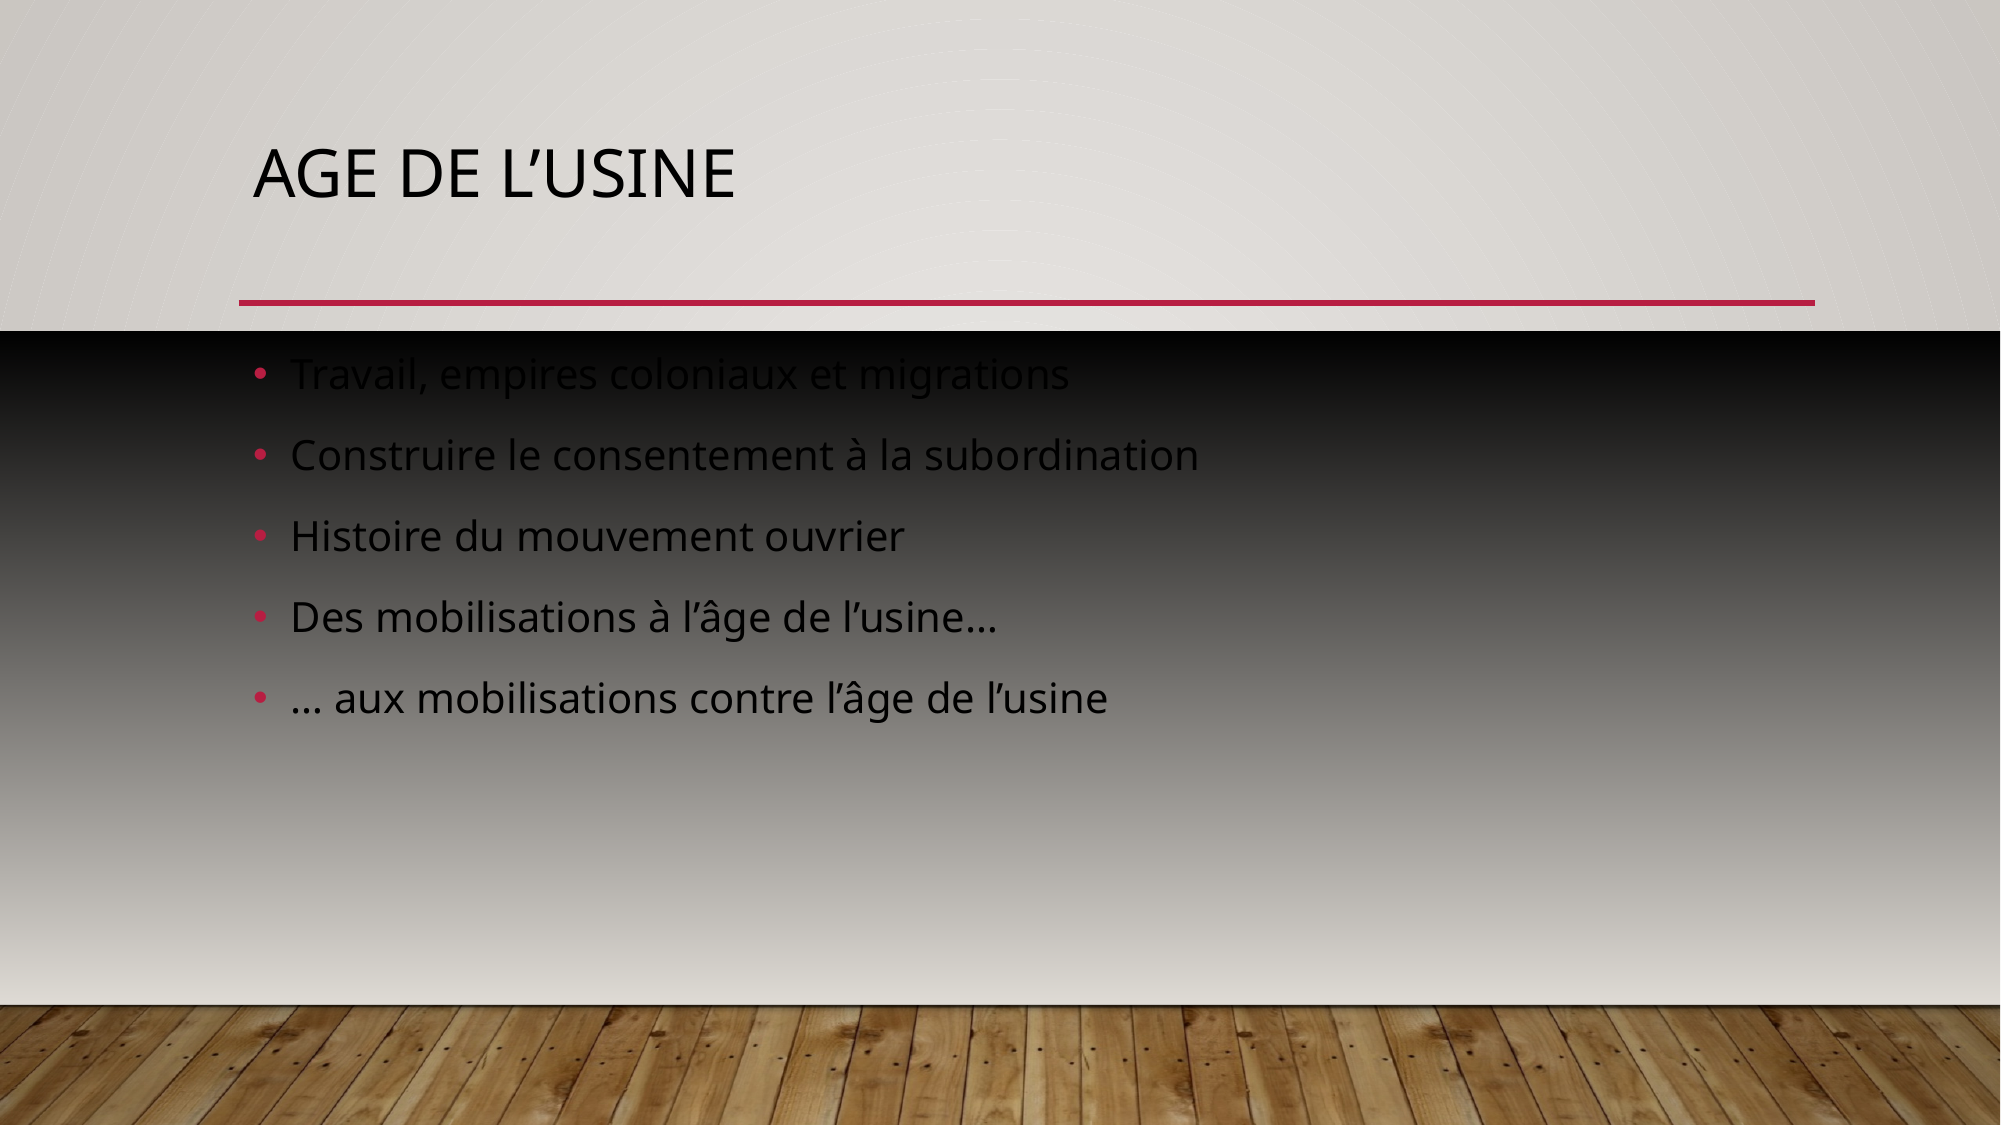

# Age de l’usine
Travail, empires coloniaux et migrations
Construire le consentement à la subordination
Histoire du mouvement ouvrier
Des mobilisations à l’âge de l’usine…
… aux mobilisations contre l’âge de l’usine